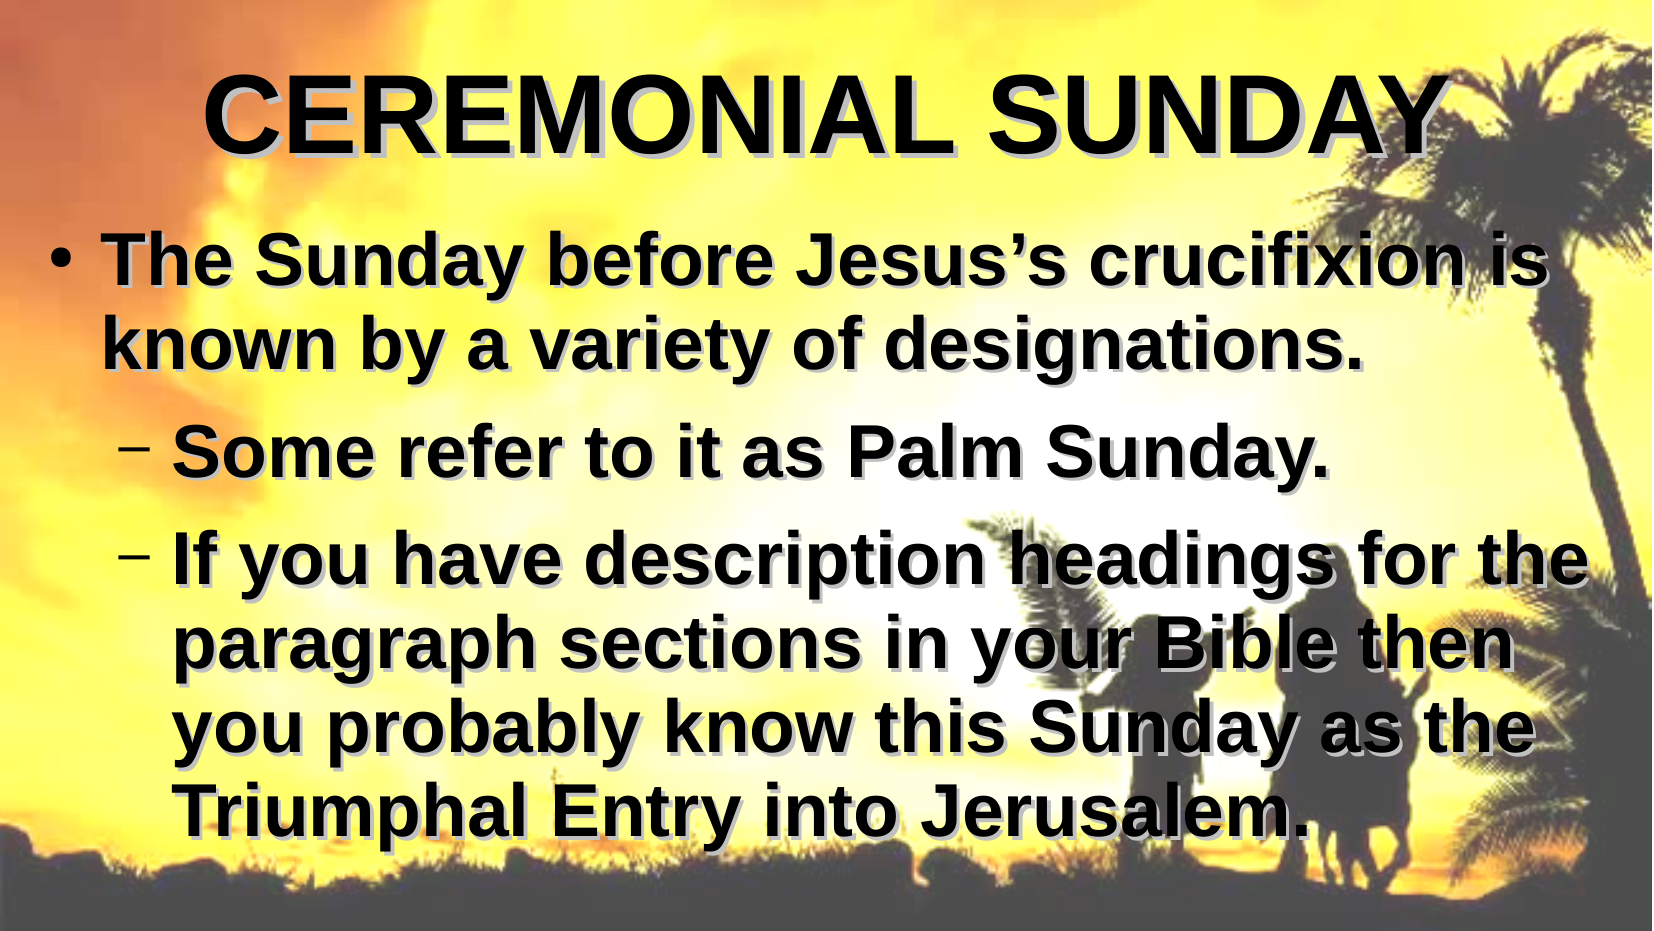

# CEREMONIAL SUNDAY
The Sunday before Jesus’s crucifixion is known by a variety of designations.
Some refer to it as Palm Sunday.
If you have description headings for the paragraph sections in your Bible then you probably know this Sunday as the Triumphal Entry into Jerusalem.